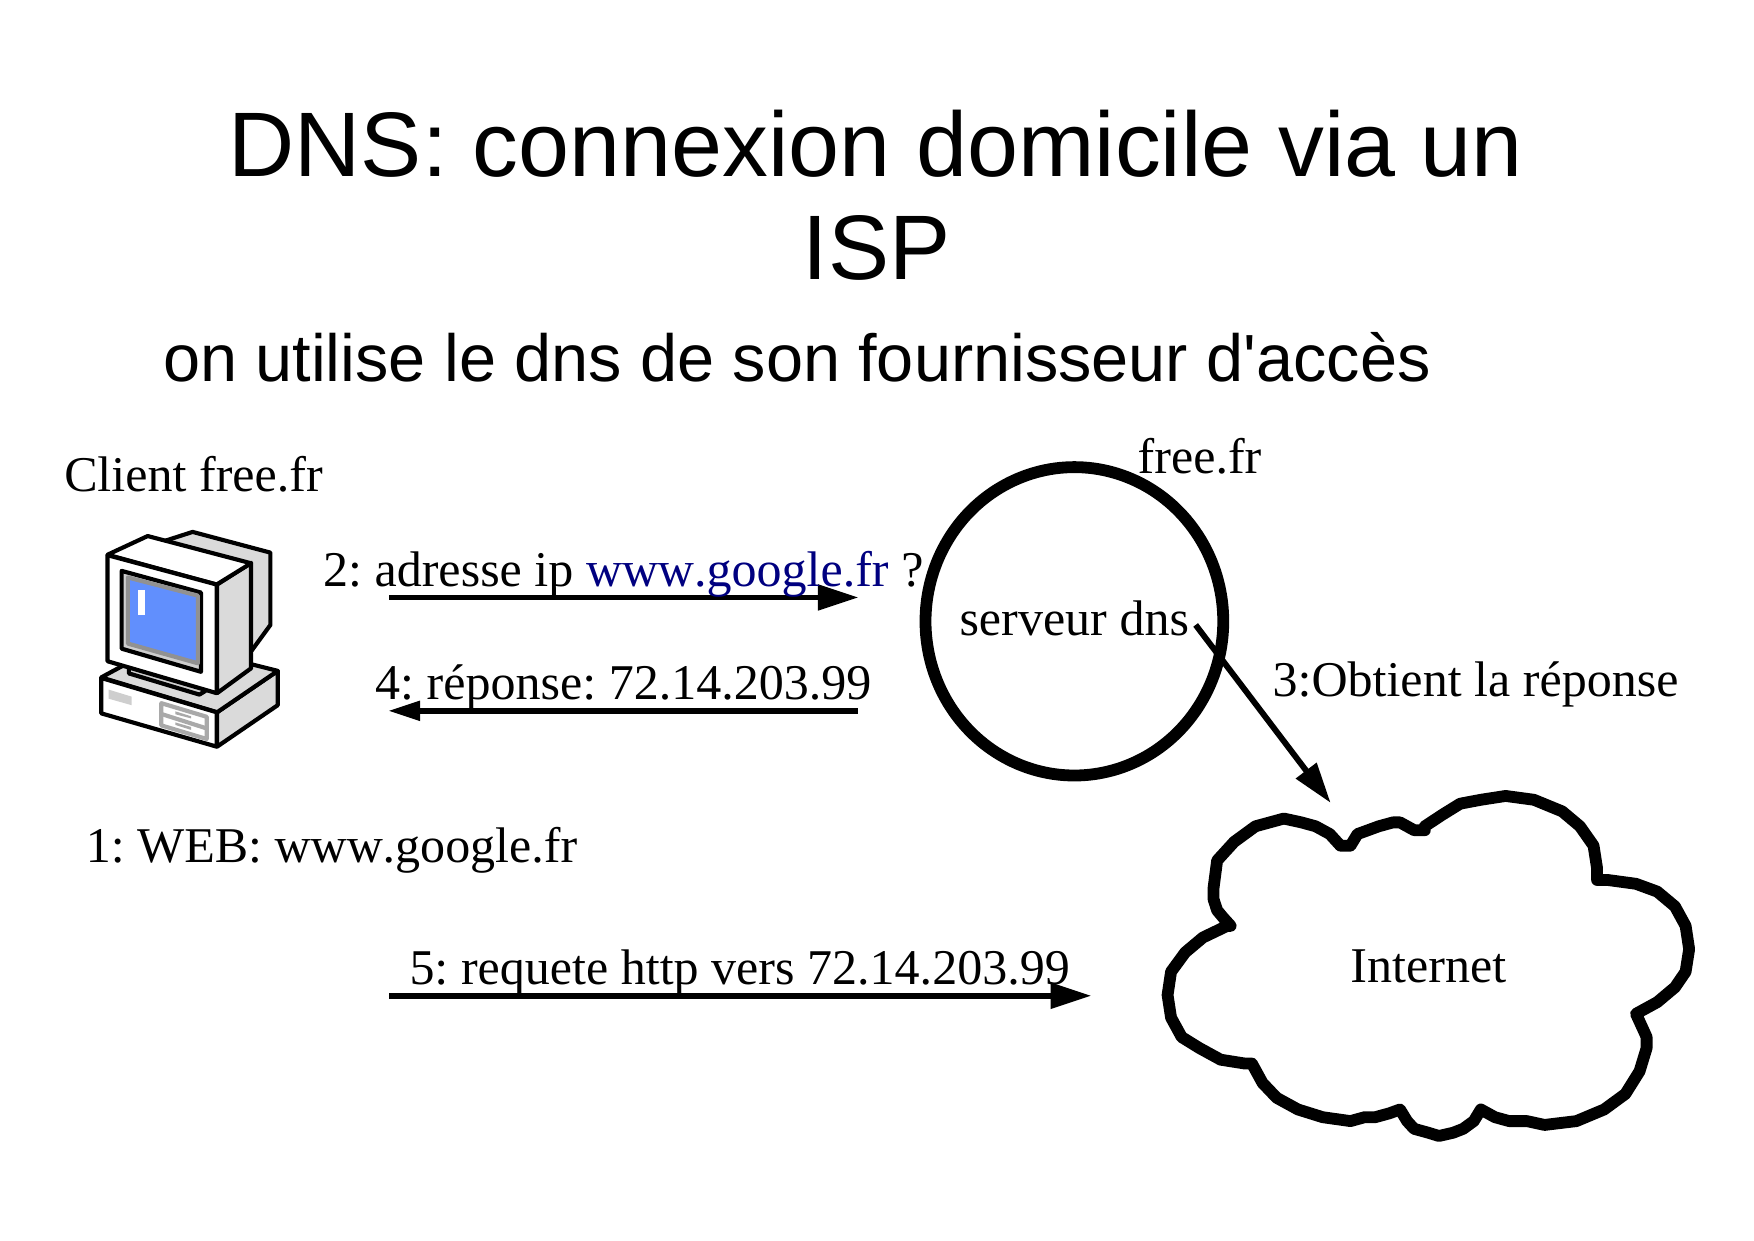

# DNS: connexion domicile via un ISP
on utilise le dns de son fournisseur d'accès
free.fr
serveur dns
Client free.fr
2: adresse ip www.google.fr ?
3:Obtient la réponse
4: réponse: 72.14.203.99
Internet
1: WEB: www.google.fr
5: requete http vers 72.14.203.99